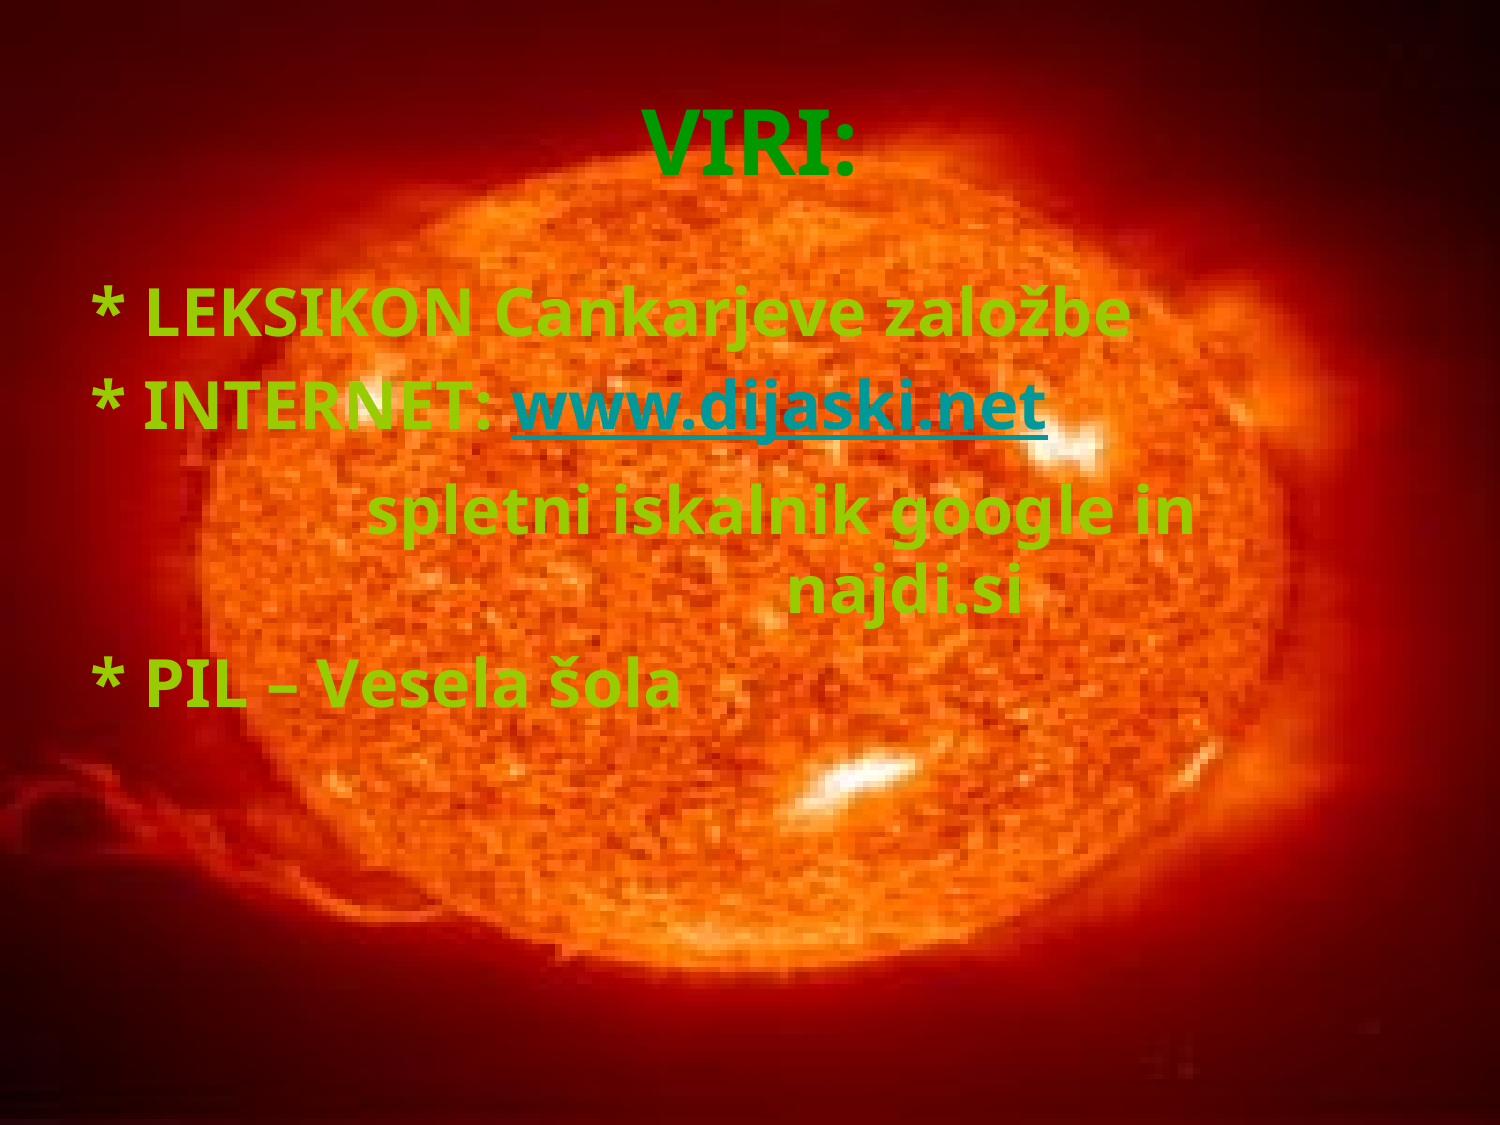

# VIRI:
* LEKSIKON Cankarjeve založbe
* INTERNET: www.dijaski.net
 spletni iskalnik google in 	 najdi.si
* PIL – Vesela šola